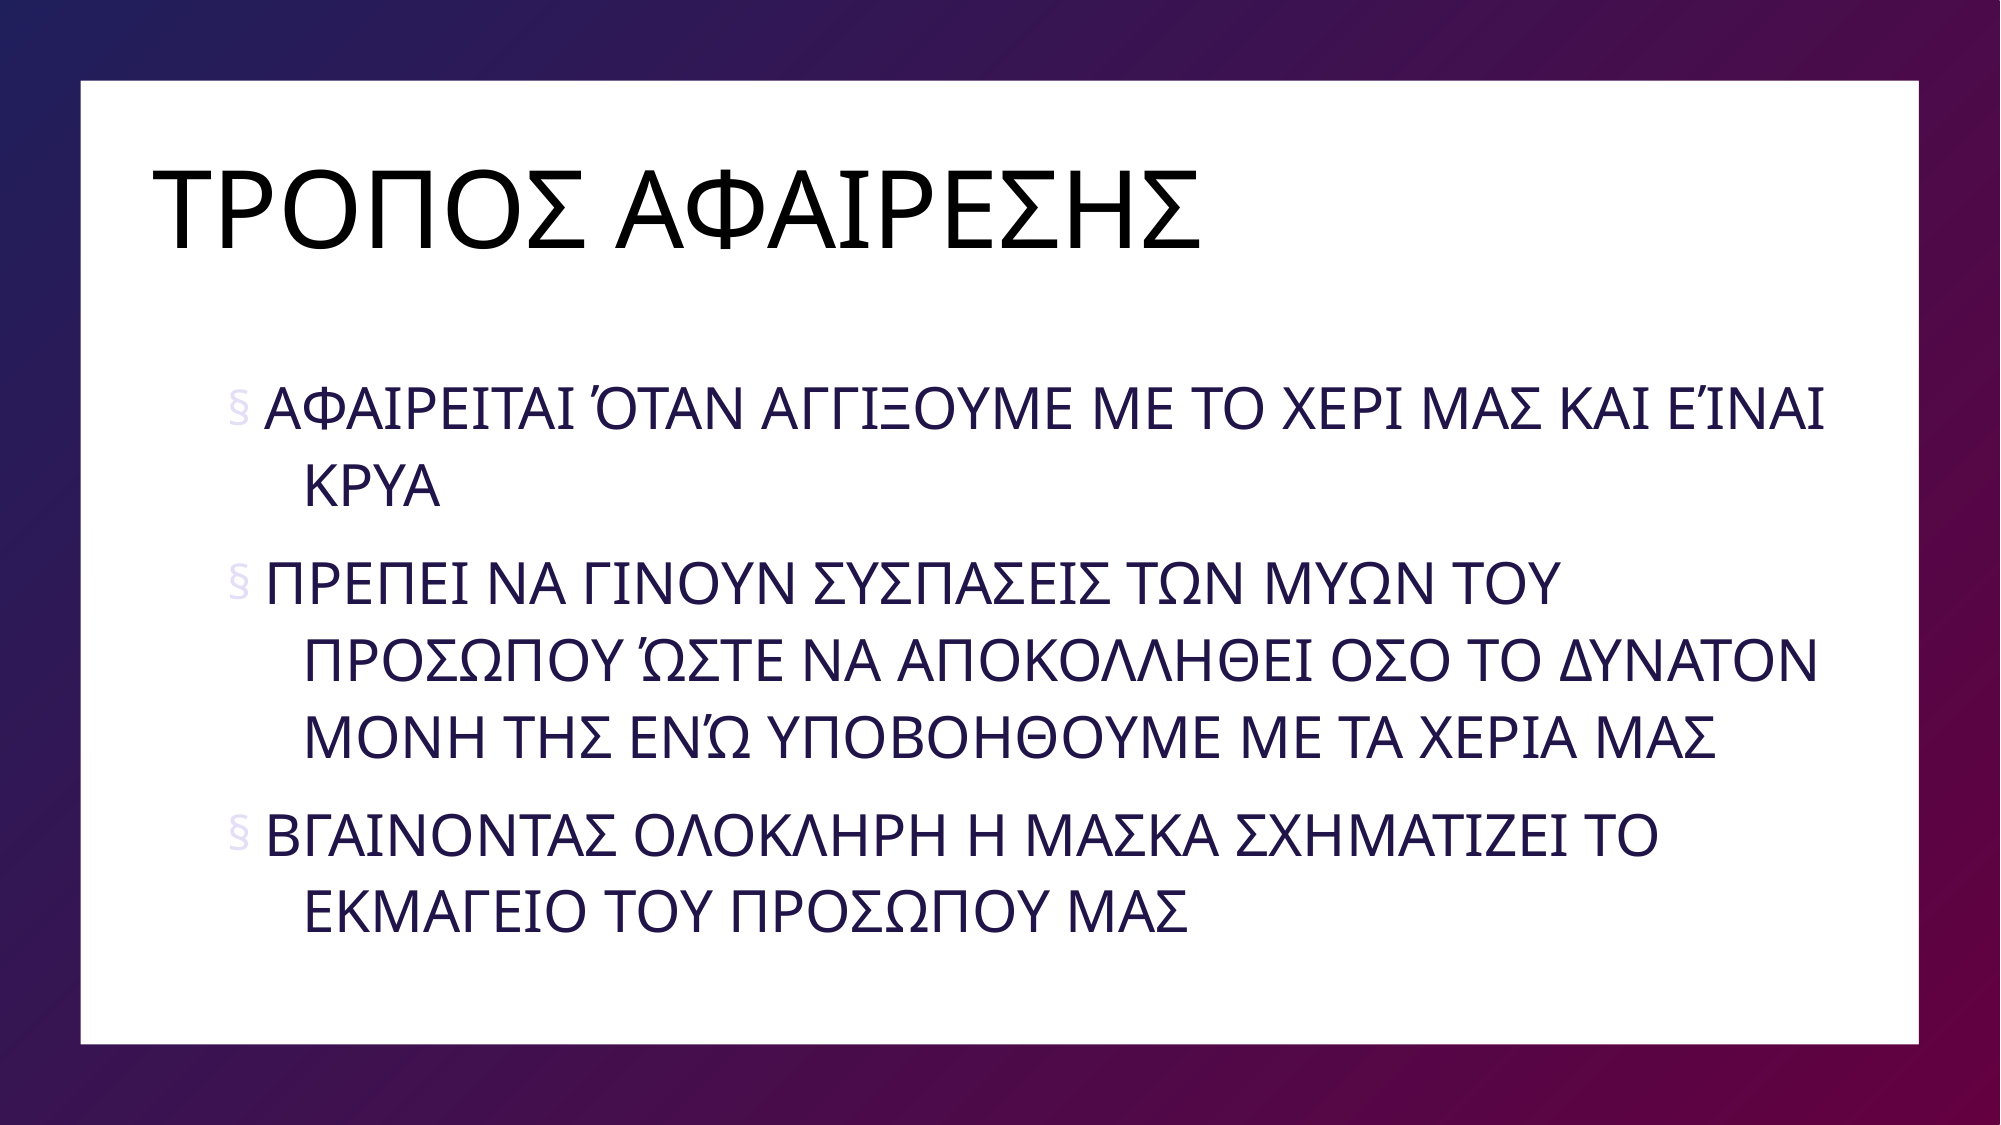

# ΤΡΟΠΟΣ ΑΦΑΙΡΕΣΗΣ
ΑΦΑΙΡΕΙΤΑΙ ΌΤΑΝ ΑΓΓΙΞΟΥΜΕ ΜΕ ΤΟ ΧΕΡΙ ΜΑΣ ΚΑΙ ΕΊΝΑΙ ΚΡΥΑ
ΠΡΕΠΕΙ ΝΑ ΓΙΝΟΥΝ ΣΥΣΠΑΣΕΙΣ ΤΩΝ ΜΥΩΝ ΤΟΥ ΠΡΟΣΩΠΟΥ ΏΣΤΕ ΝΑ ΑΠΟΚΟΛΛΗΘΕΙ ΟΣΟ ΤΟ ΔΥΝΑΤΟΝ ΜΟΝΗ ΤΗΣ ΕΝΏ ΥΠΟΒΟΗΘΟΥΜΕ ΜΕ ΤΑ ΧΕΡΙΑ ΜΑΣ
ΒΓΑΙΝΟΝΤΑΣ ΟΛΟΚΛΗΡΗ Η ΜΑΣΚΑ ΣΧΗΜΑΤΙΖΕΙ ΤΟ ΕΚΜΑΓΕΙΟ ΤΟΥ ΠΡΟΣΩΠΟΥ ΜΑΣ